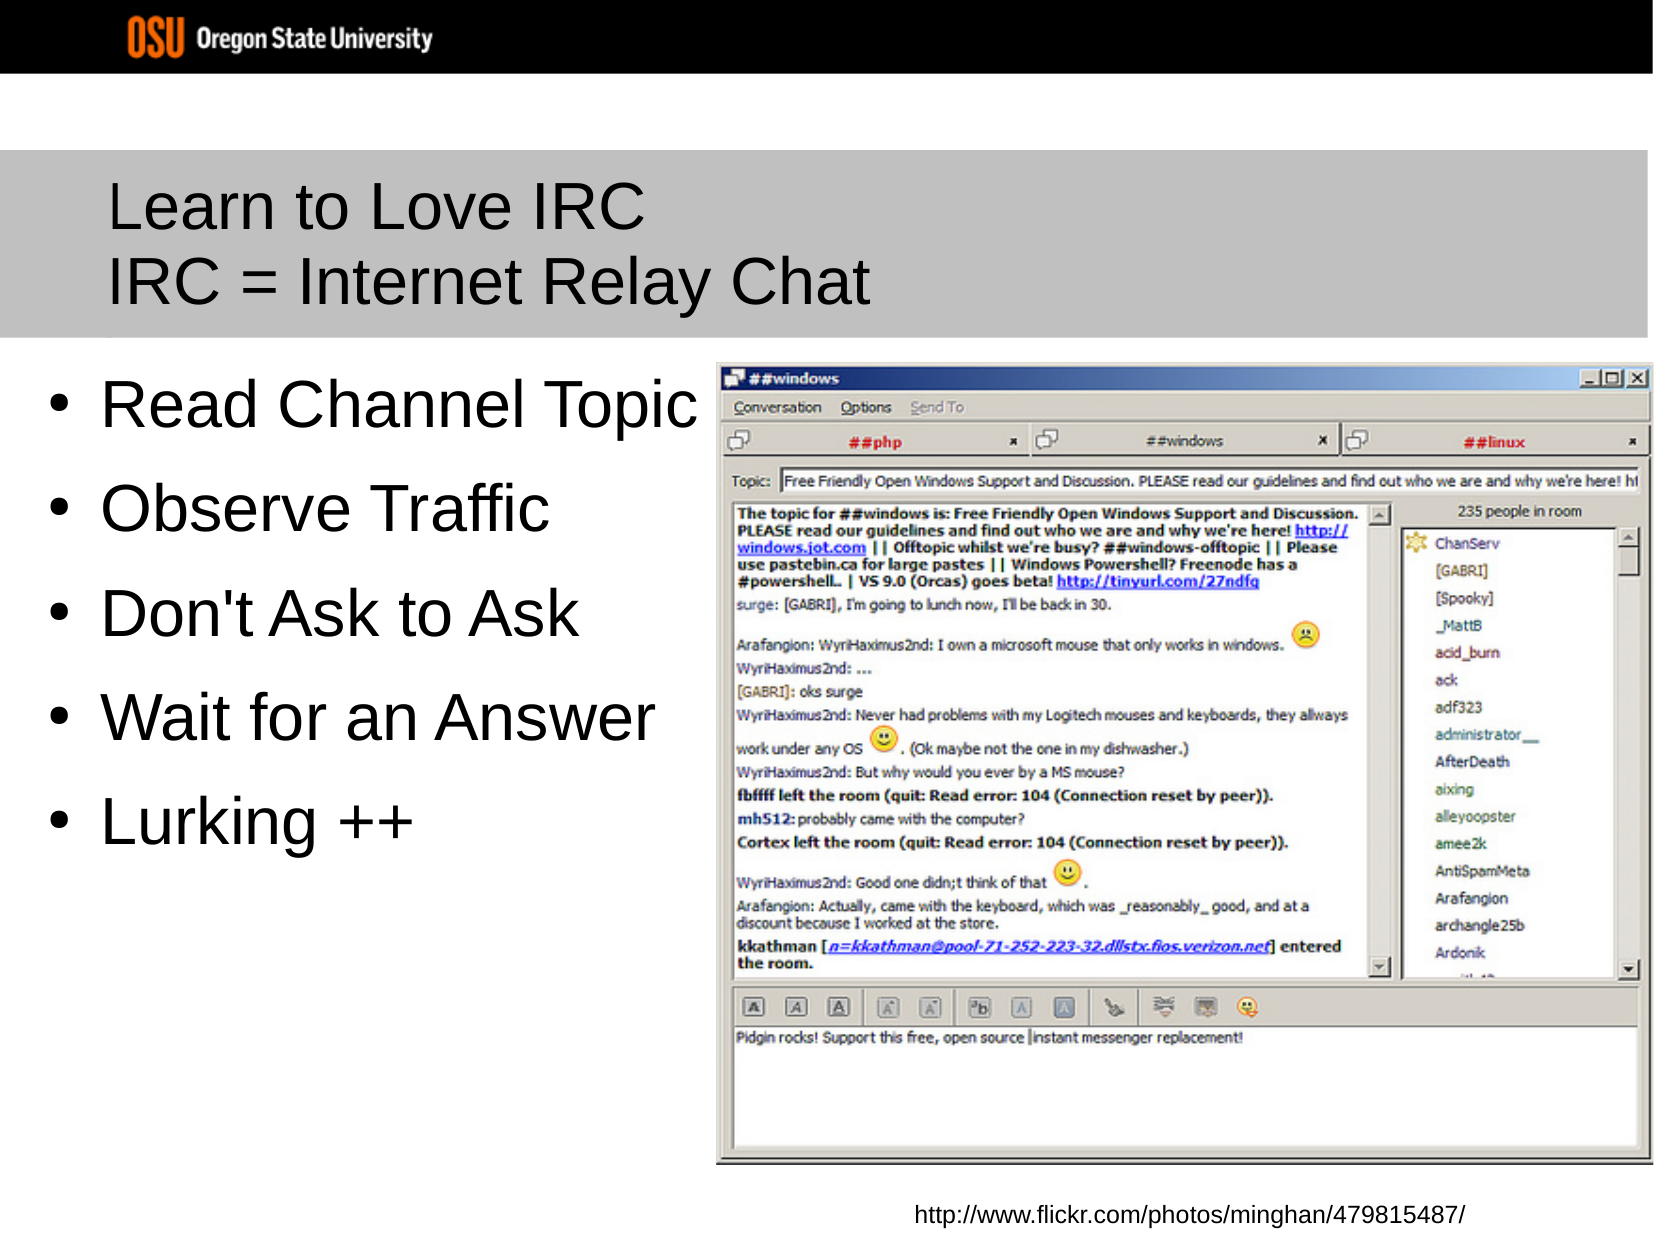

# Learn to Love IRC
IRC = Internet Relay Chat
Read Channel Topic
Observe Traffic
Don't Ask to Ask
Wait for an Answer
Lurking ++
http://www.flickr.com/photos/minghan/479815487/